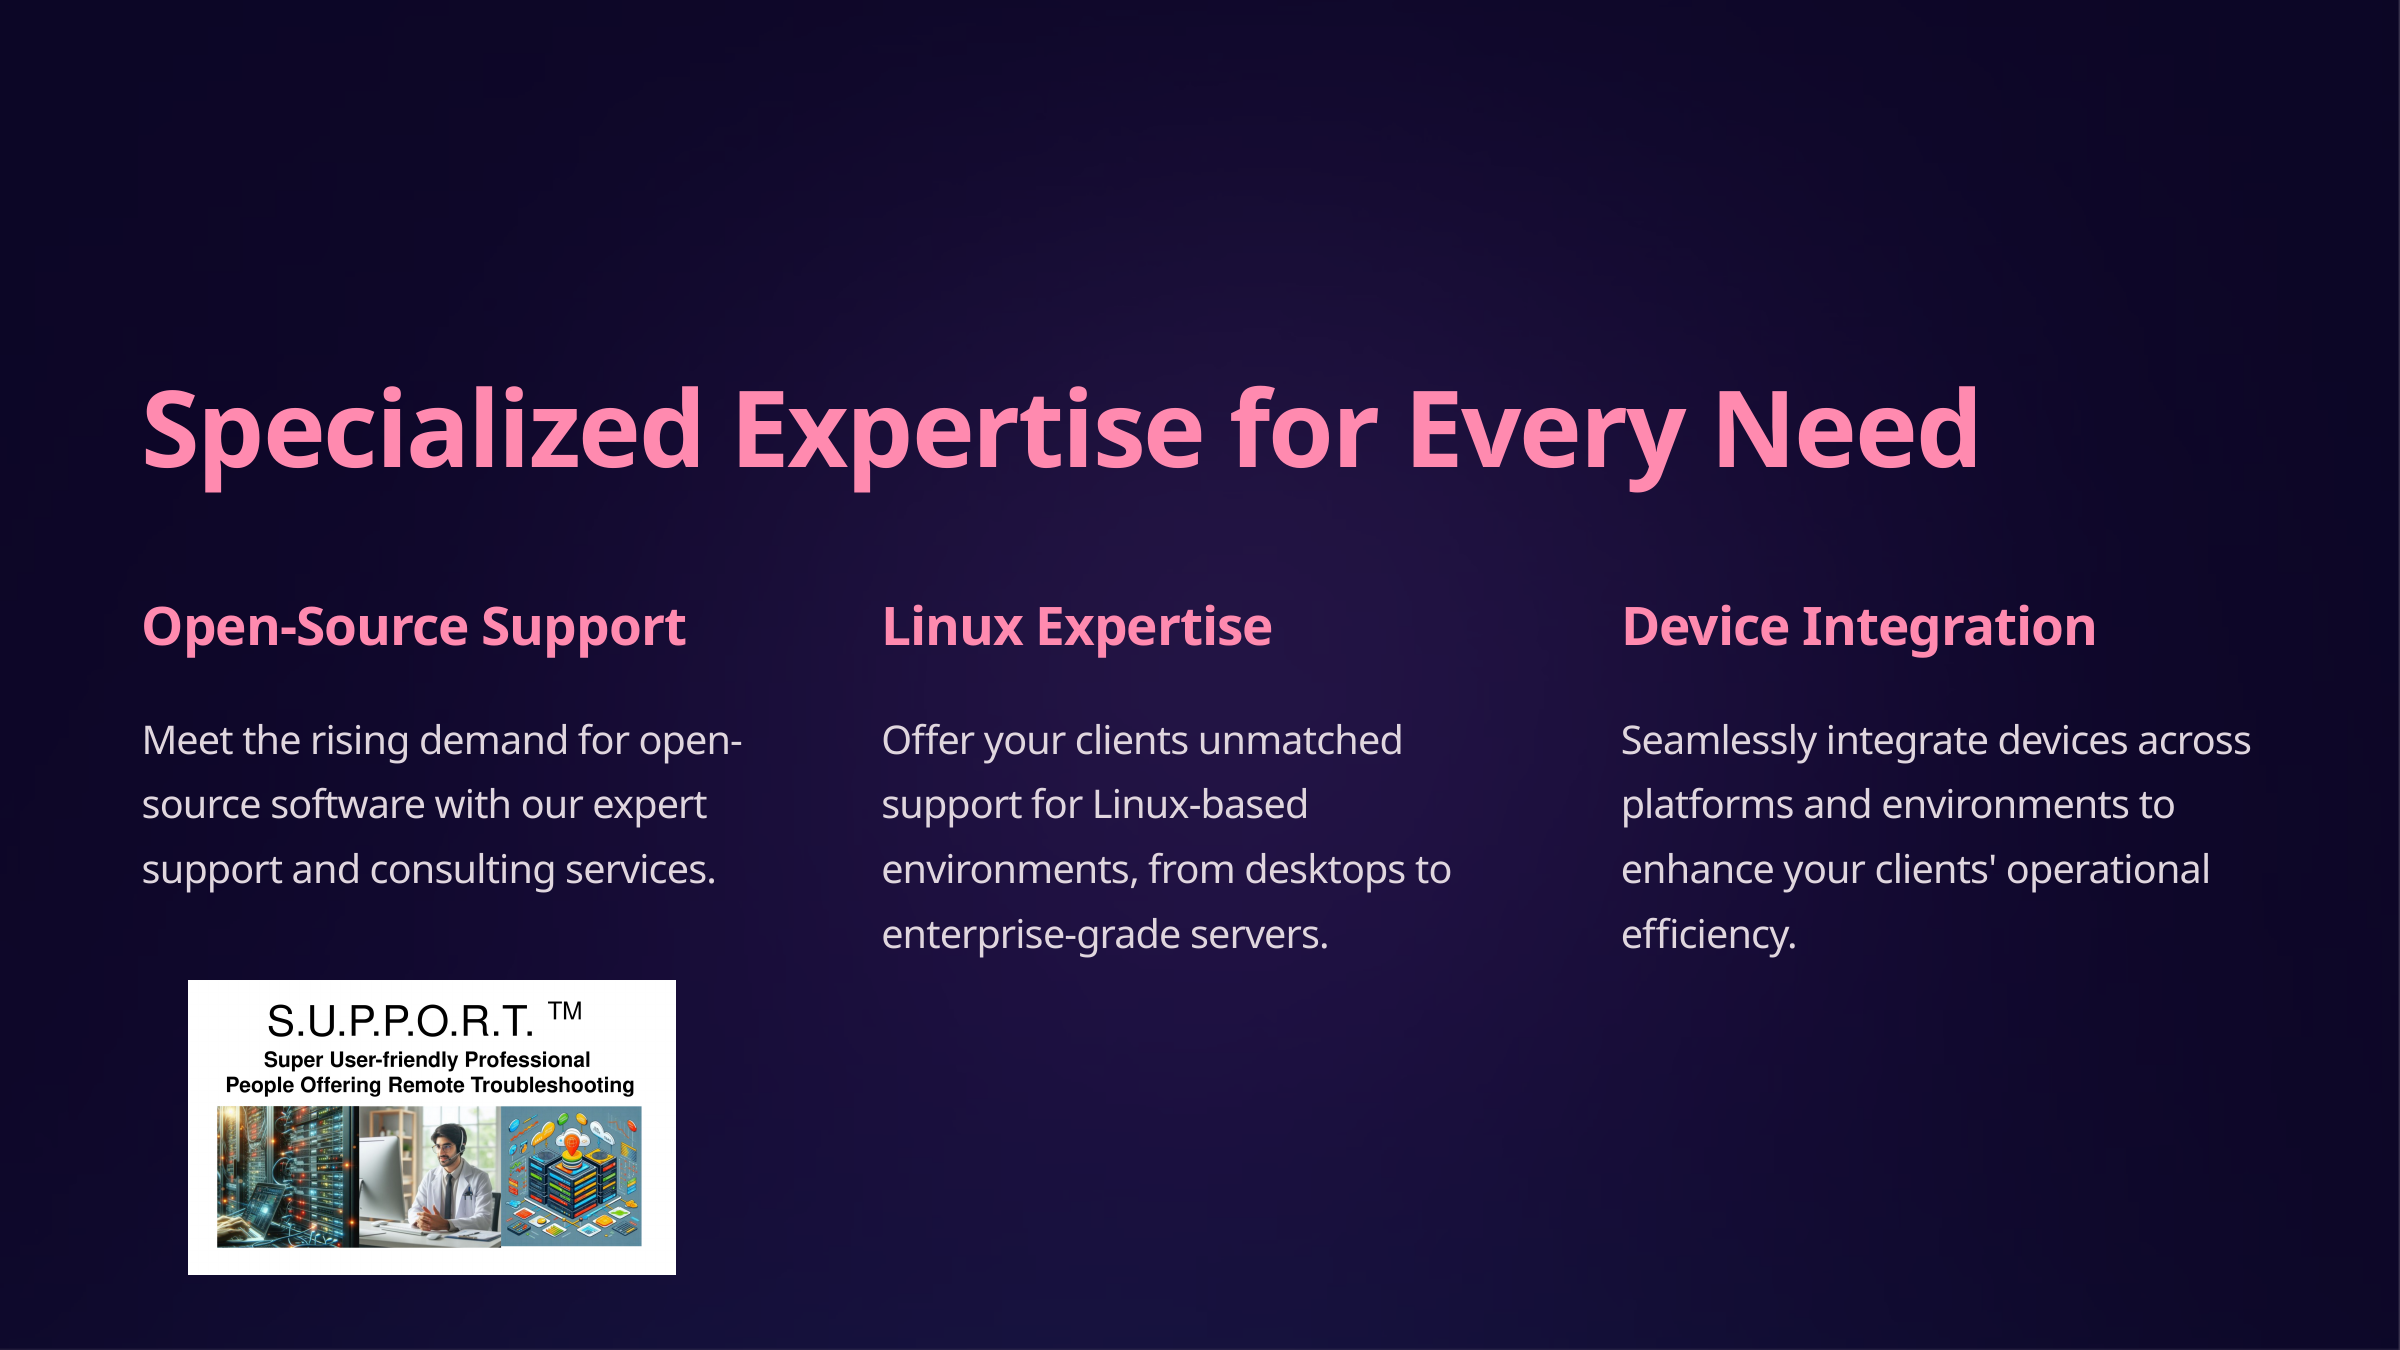

Specialized Expertise for Every Need
Open-Source Support
Linux Expertise
Device Integration
Meet the rising demand for open-source software with our expert support and consulting services.
Offer your clients unmatched support for Linux-based environments, from desktops to enterprise-grade servers.
Seamlessly integrate devices across platforms and environments to enhance your clients' operational efficiency.